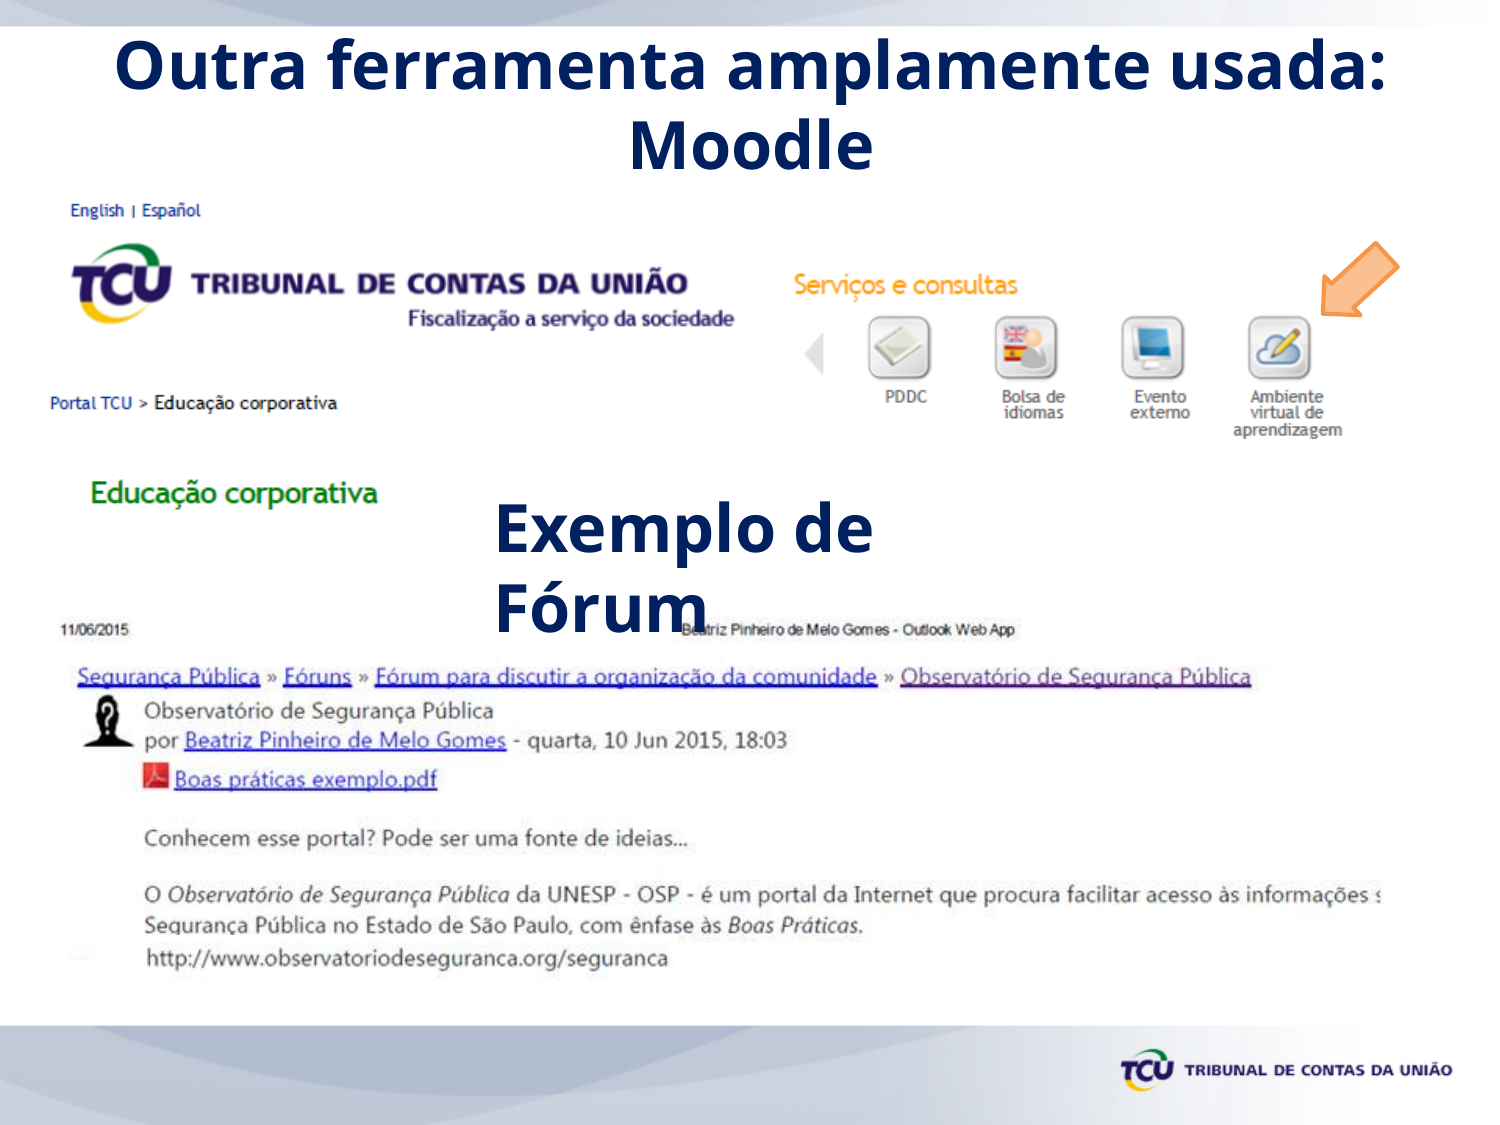

# Outra ferramenta amplamente usada: Moodle
Exemplo de Fórum